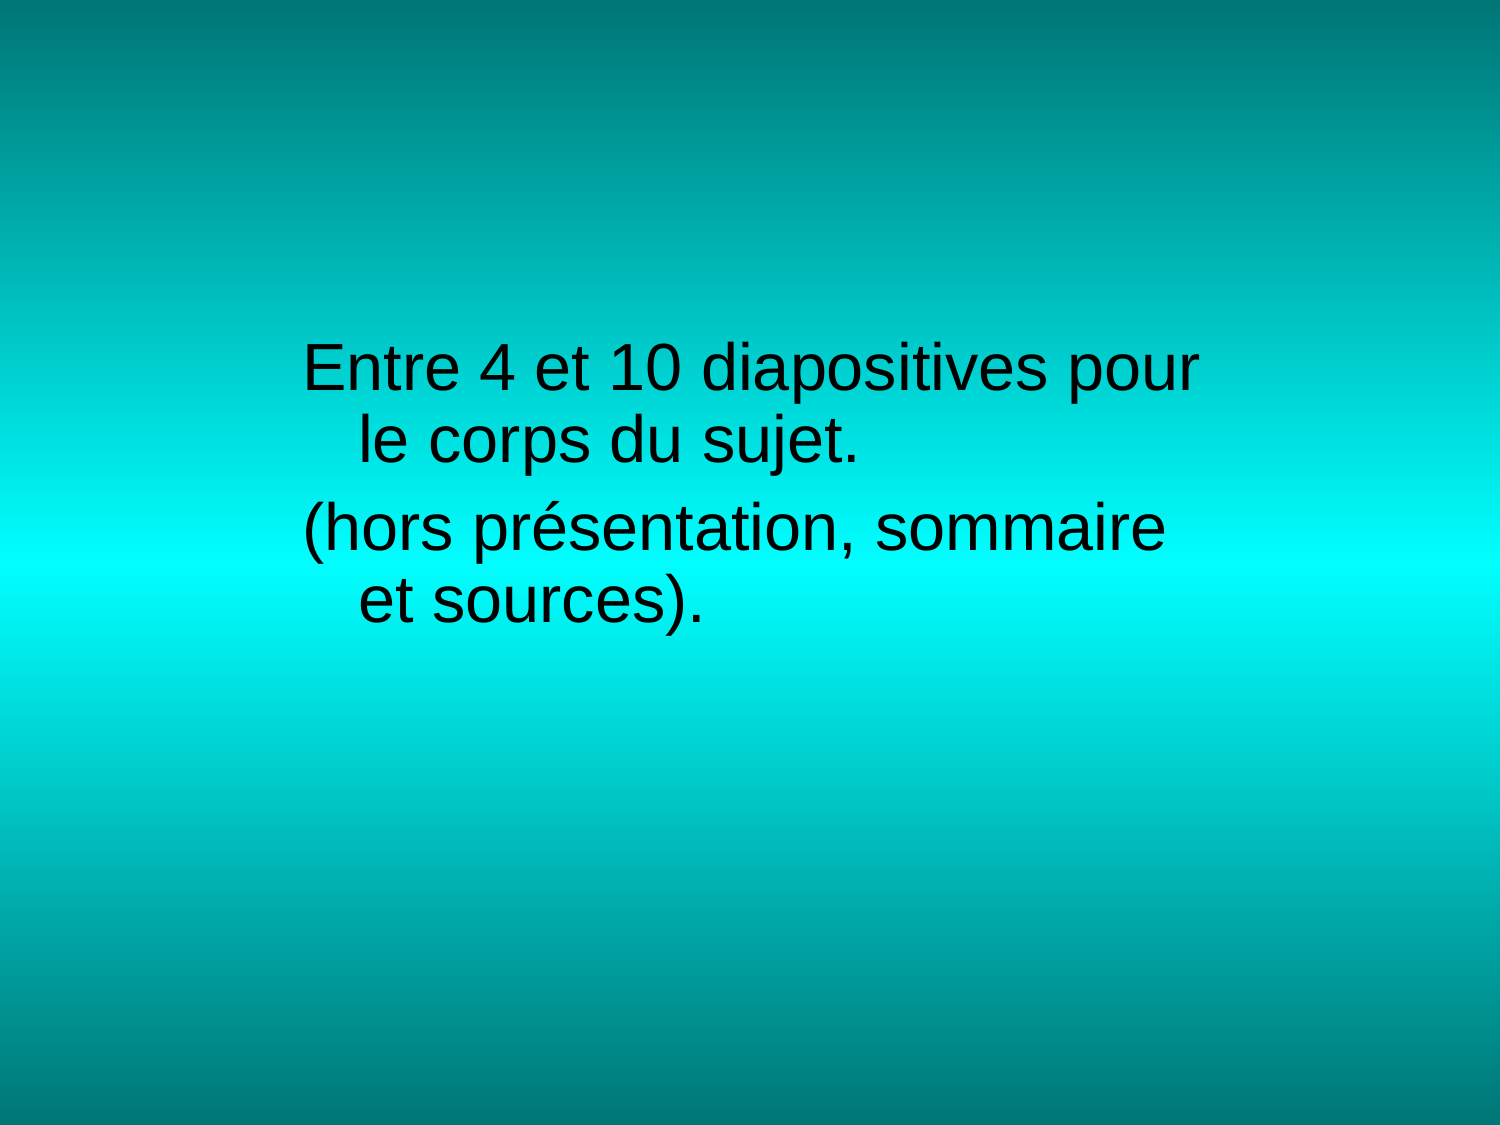

# Entre 4 et 10 diapositives pour le corps du sujet.
(hors présentation, sommaire et sources).